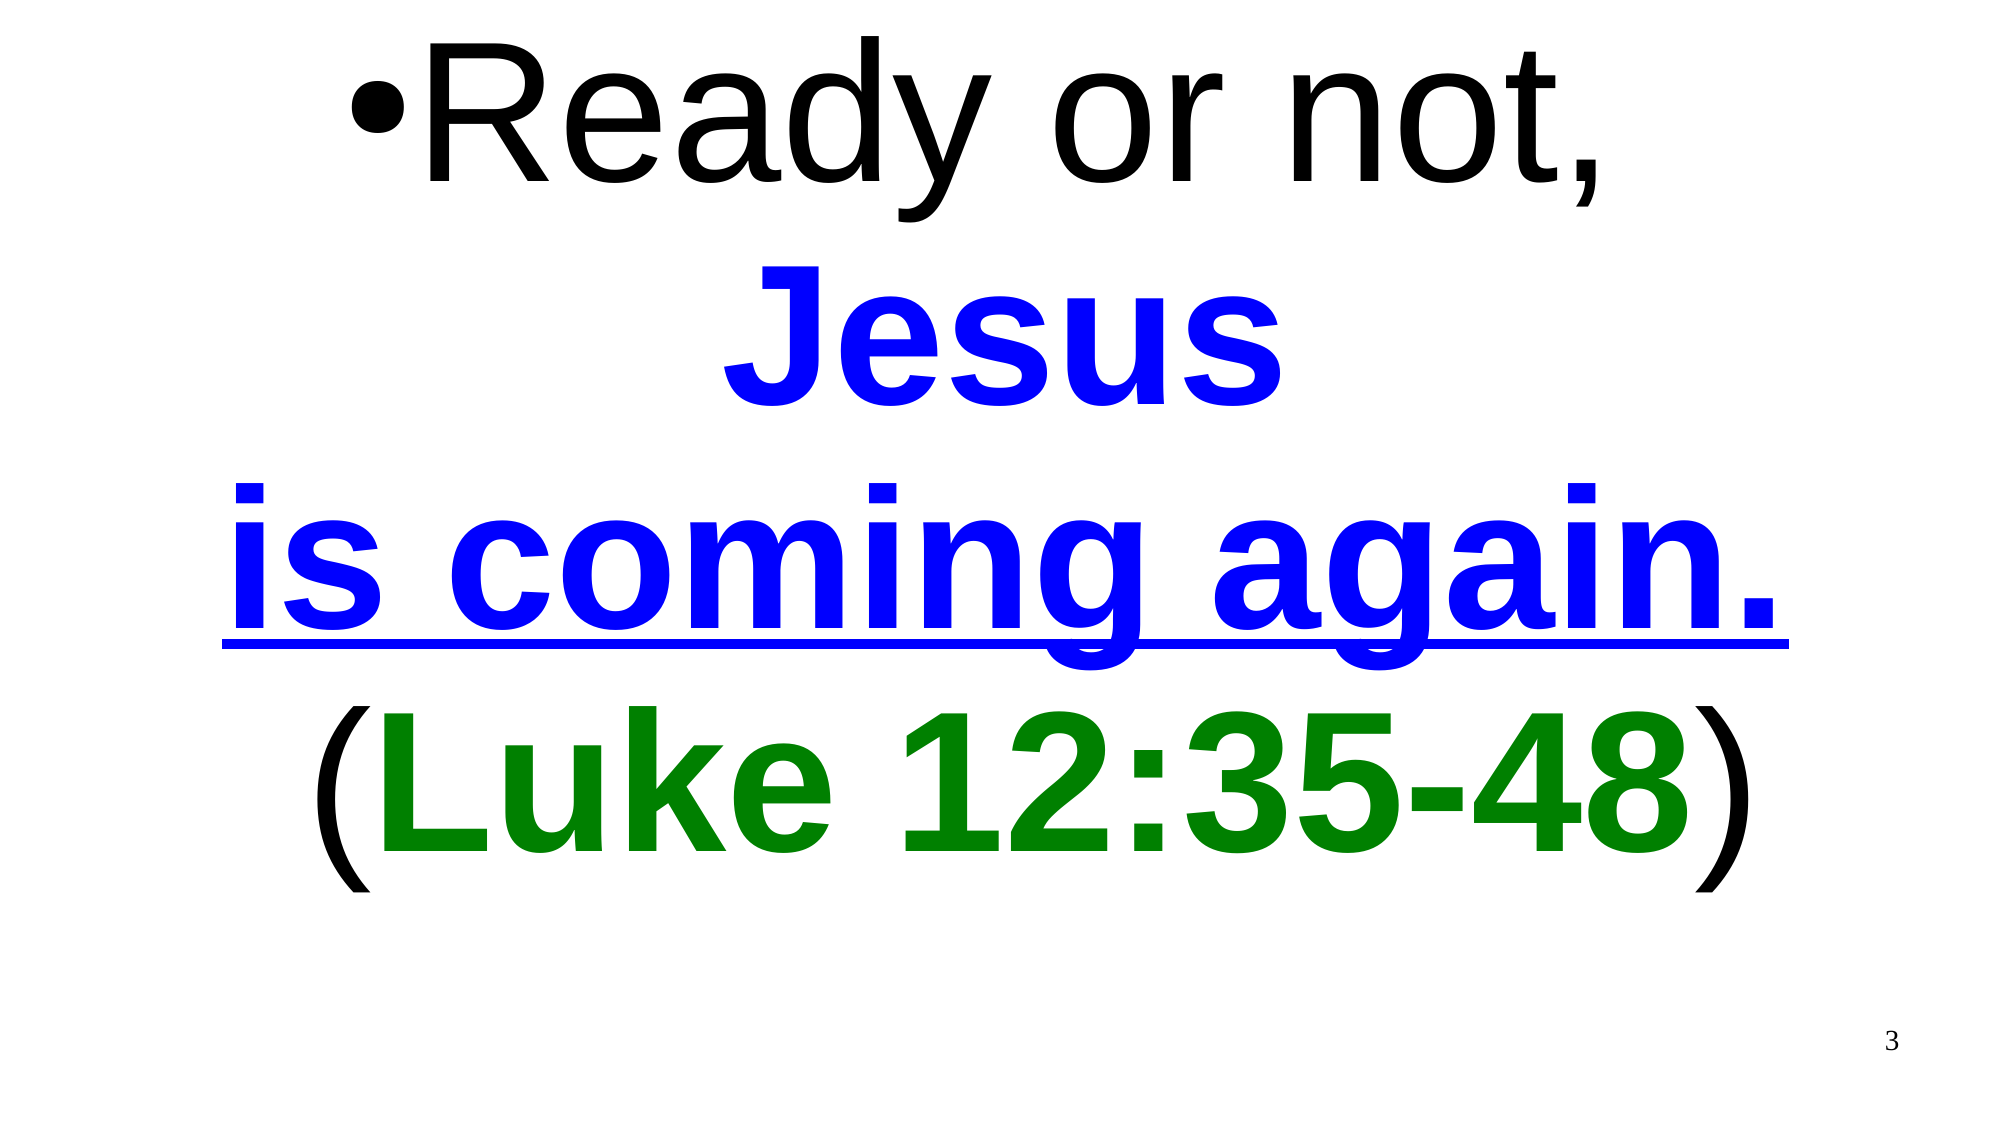

# Ready or not, Jesus is coming again. (Luke 12:35-48)
3